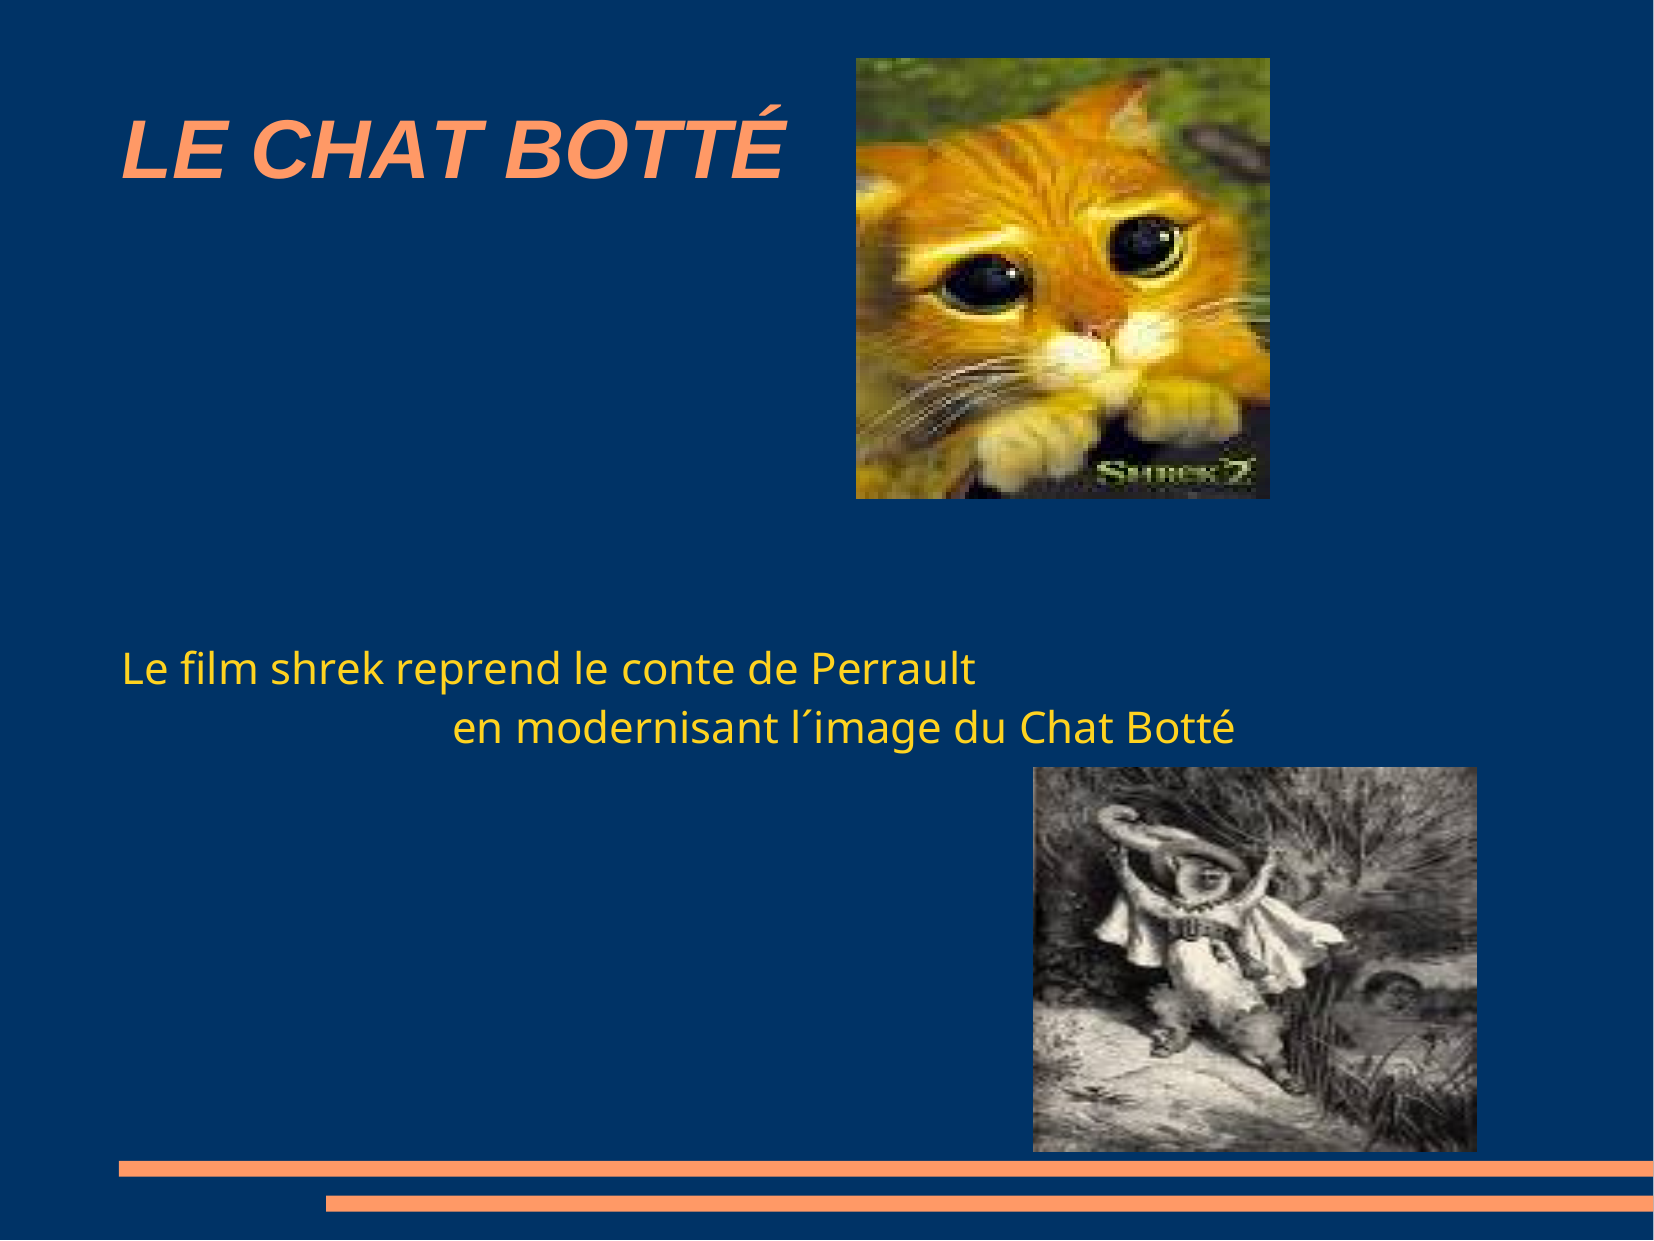

# LE CHAT BOTTÉ
Le film shrek reprend le conte de Perrault
				en modernisant l´image du Chat Botté